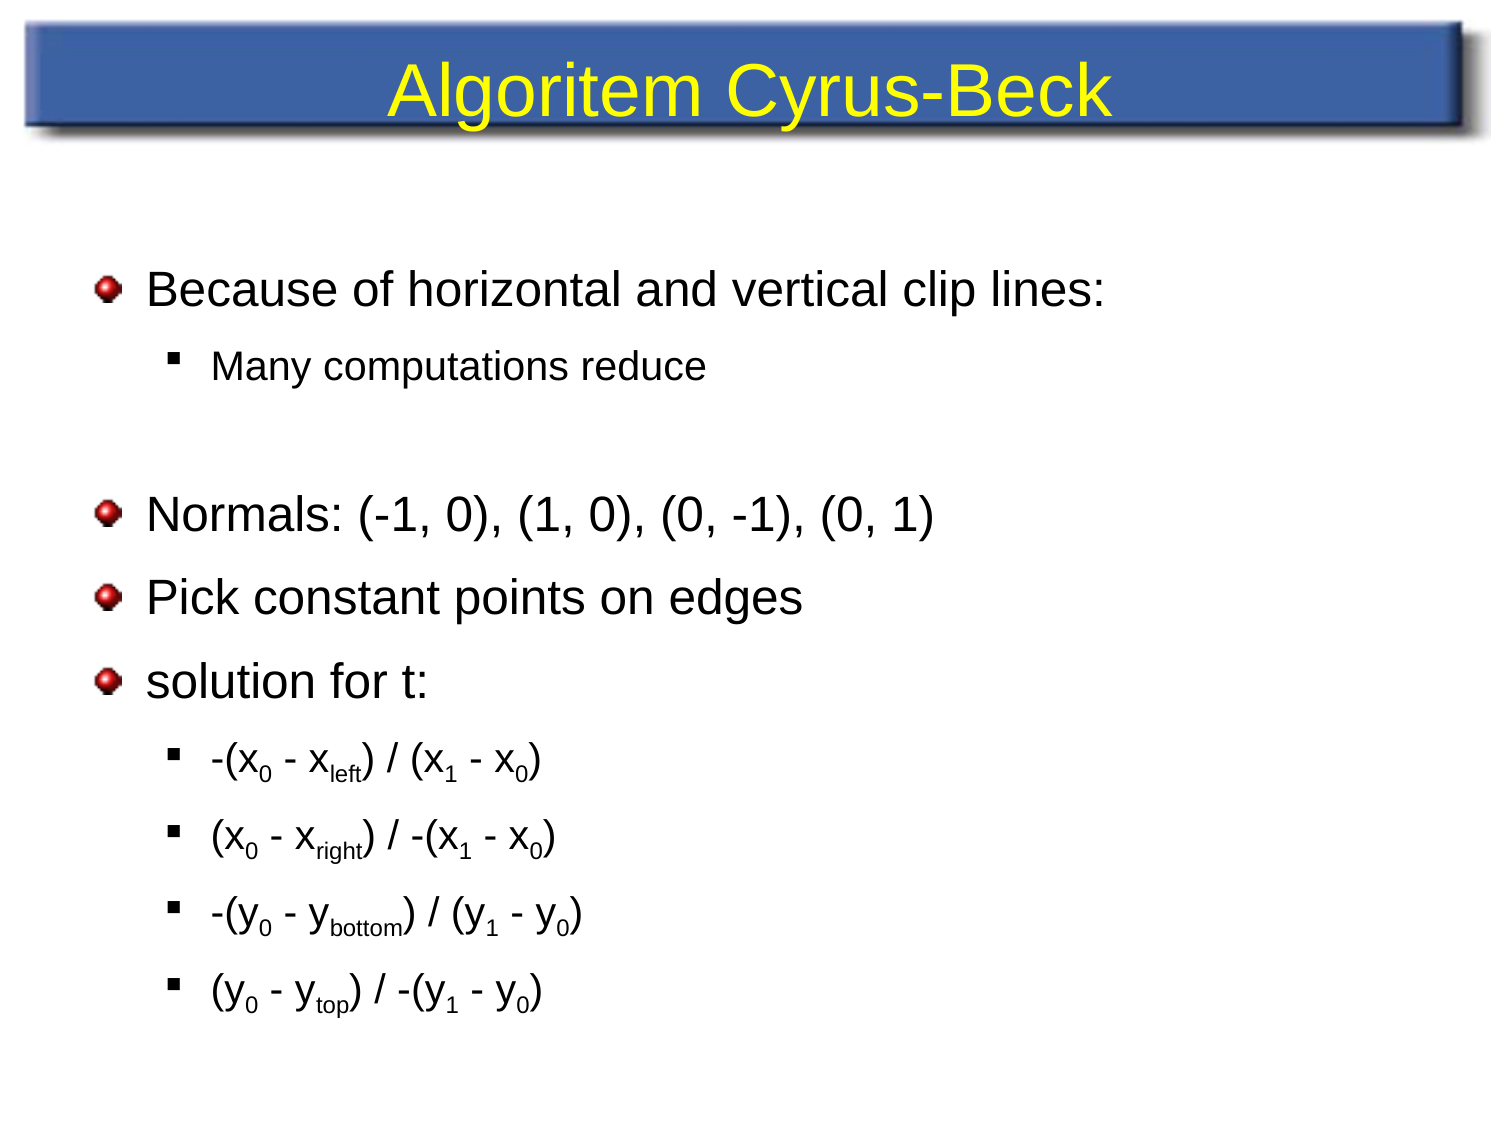

# Algoritem Cyrus-Beck
Because of horizontal and vertical clip lines:
Many computations reduce
Normals: (-1, 0), (1, 0), (0, -1), (0, 1)
Pick constant points on edges
solution for t:
-(x0 - xleft) / (x1 - x0)
(x0 - xright) / -(x1 - x0)
-(y0 - ybottom) / (y1 - y0)
(y0 - ytop) / -(y1 - y0)